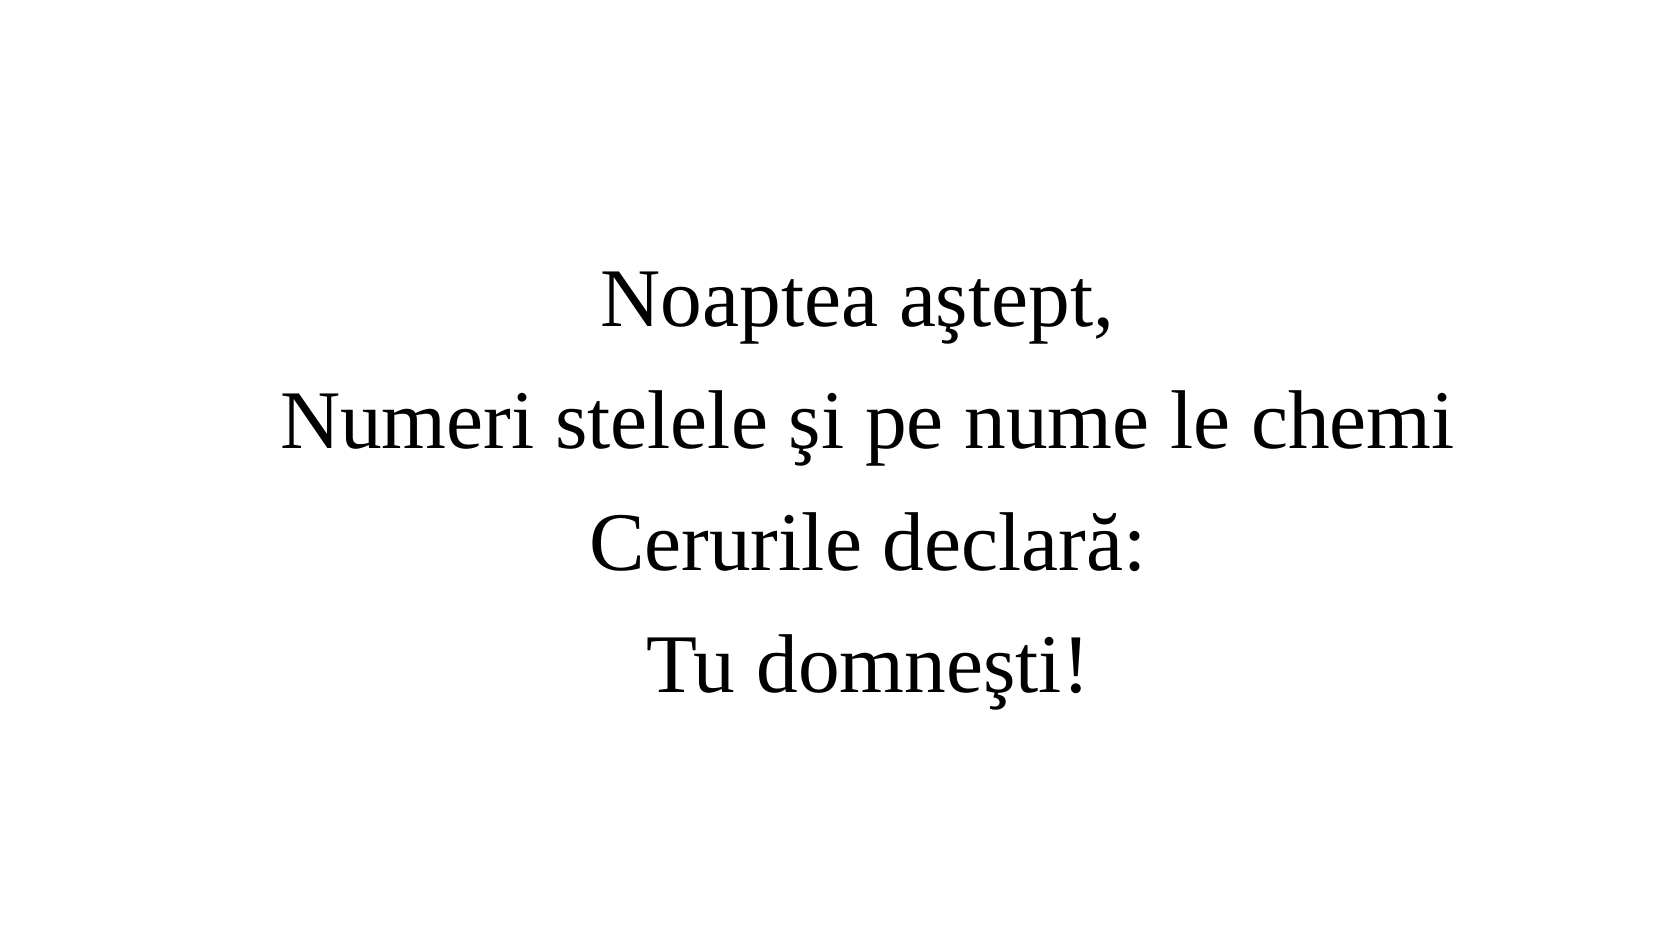

# Noaptea aştept,
Numeri stelele şi pe nume le chemi
Cerurile declară:
Tu domneşti!